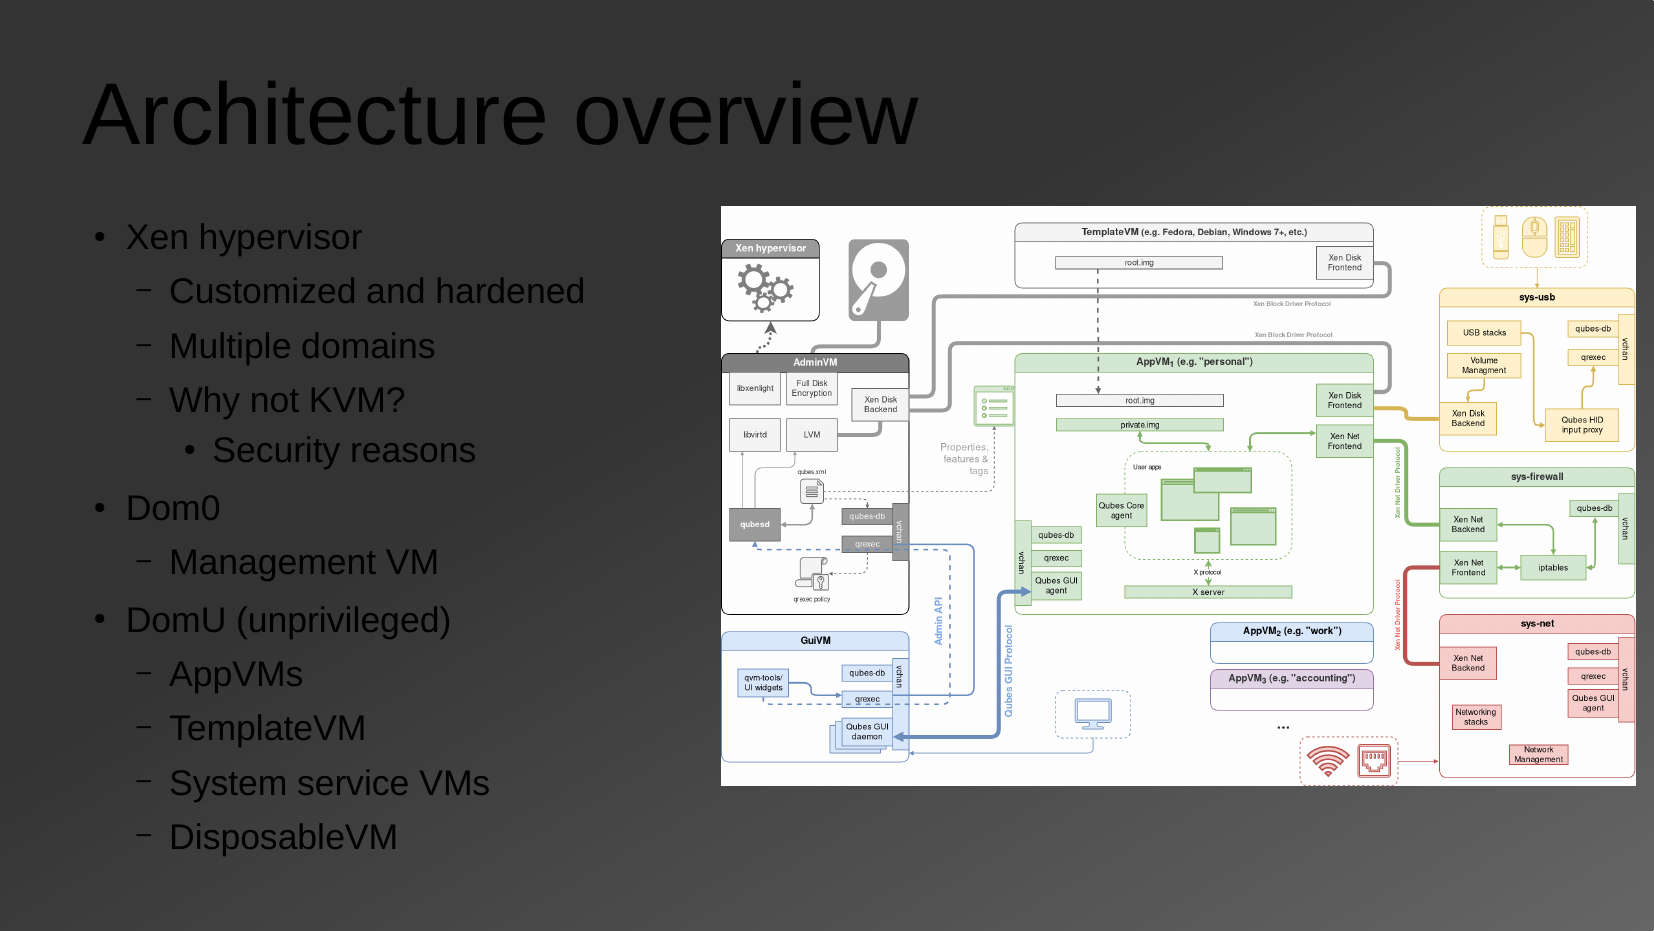

# Architecture overview
Xen hypervisor
Customized and hardened
Multiple domains
Why not KVM?
Security reasons
Dom0
Management VM
DomU (unprivileged)
AppVMs
TemplateVM
System service VMs
DisposableVM